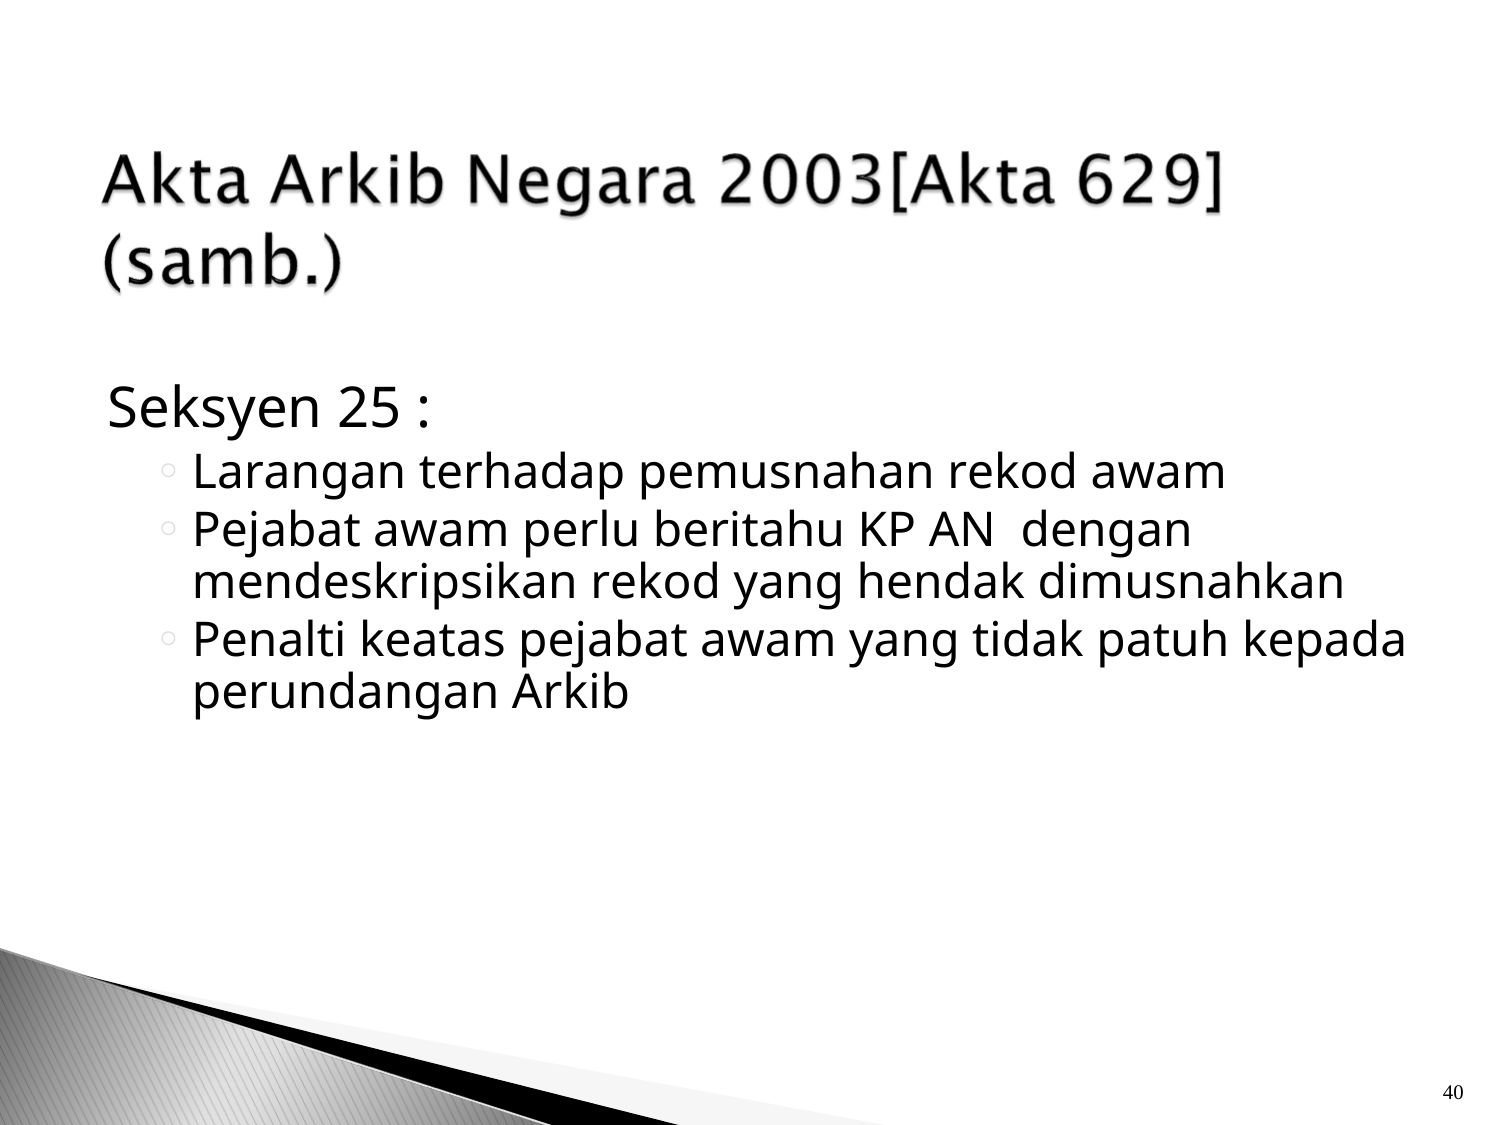

# Seksyen 25 :
Larangan terhadap pemusnahan rekod awam
Pejabat awam perlu beritahu KP AN dengan mendeskripsikan rekod yang hendak dimusnahkan
Penalti keatas pejabat awam yang tidak patuh kepada perundangan Arkib